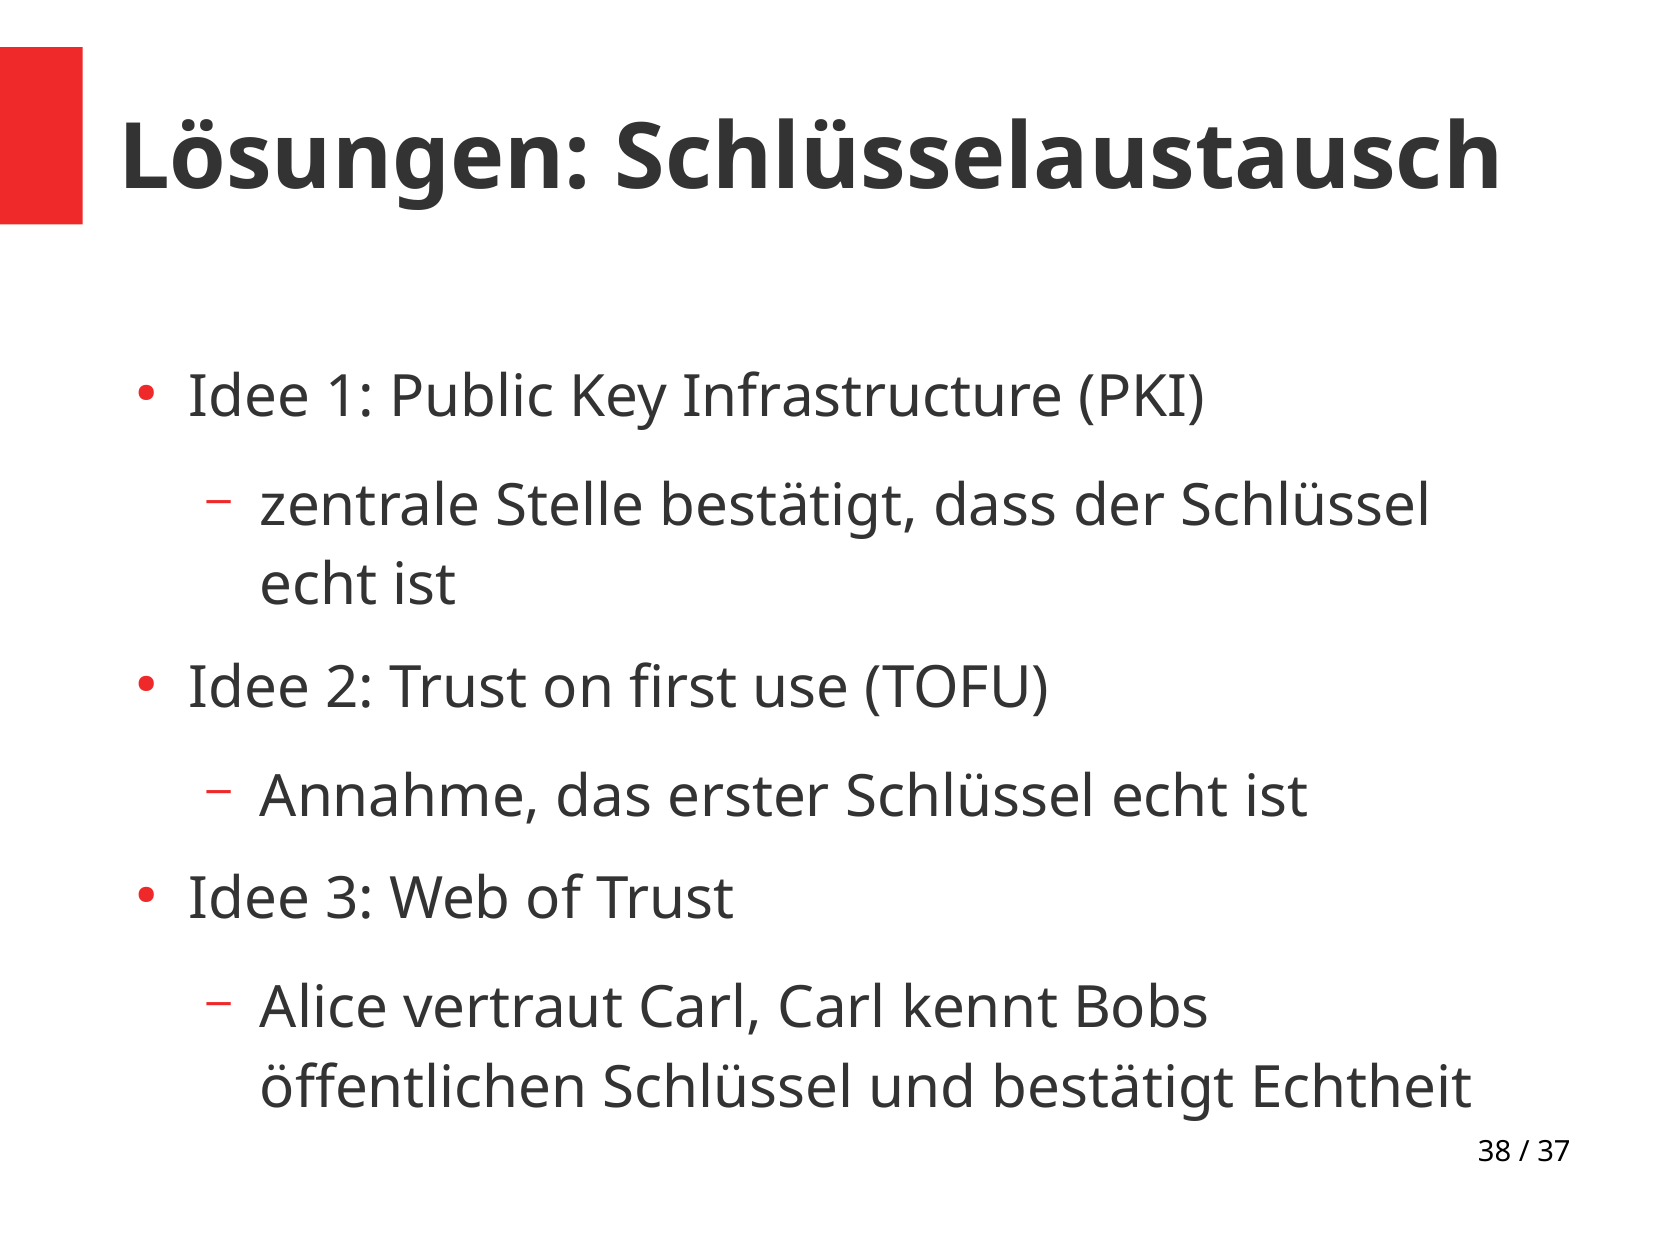

# Lösungen: Schlüsselaustausch
Idee 1: Public Key Infrastructure (PKI)
zentrale Stelle bestätigt, dass der Schlüssel echt ist
Idee 2: Trust on first use (TOFU)
Annahme, das erster Schlüssel echt ist
Idee 3: Web of Trust
Alice vertraut Carl, Carl kennt Bobs öffentlichen Schlüssel und bestätigt Echtheit
38